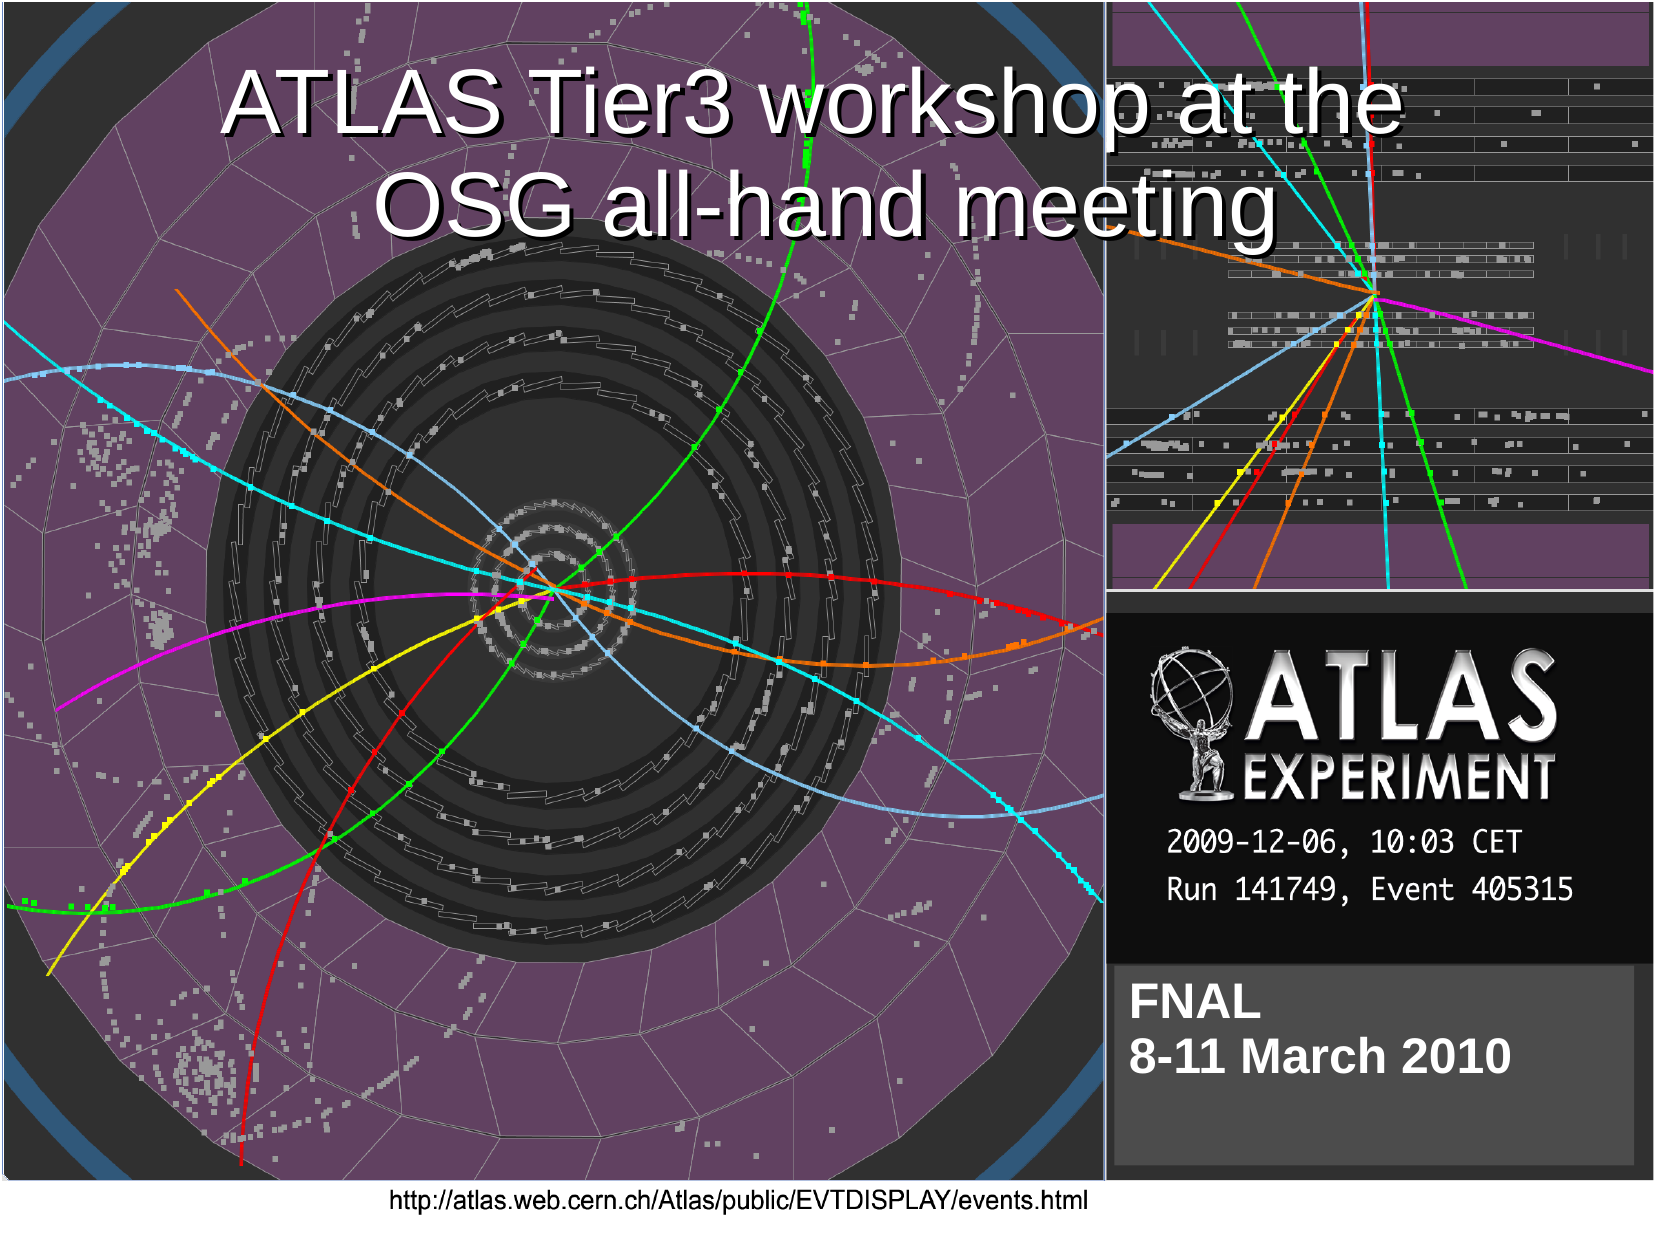

# ATLAS Tier3 workshop at the OSG all-hand meeting
FNAL
8-11 March 2010